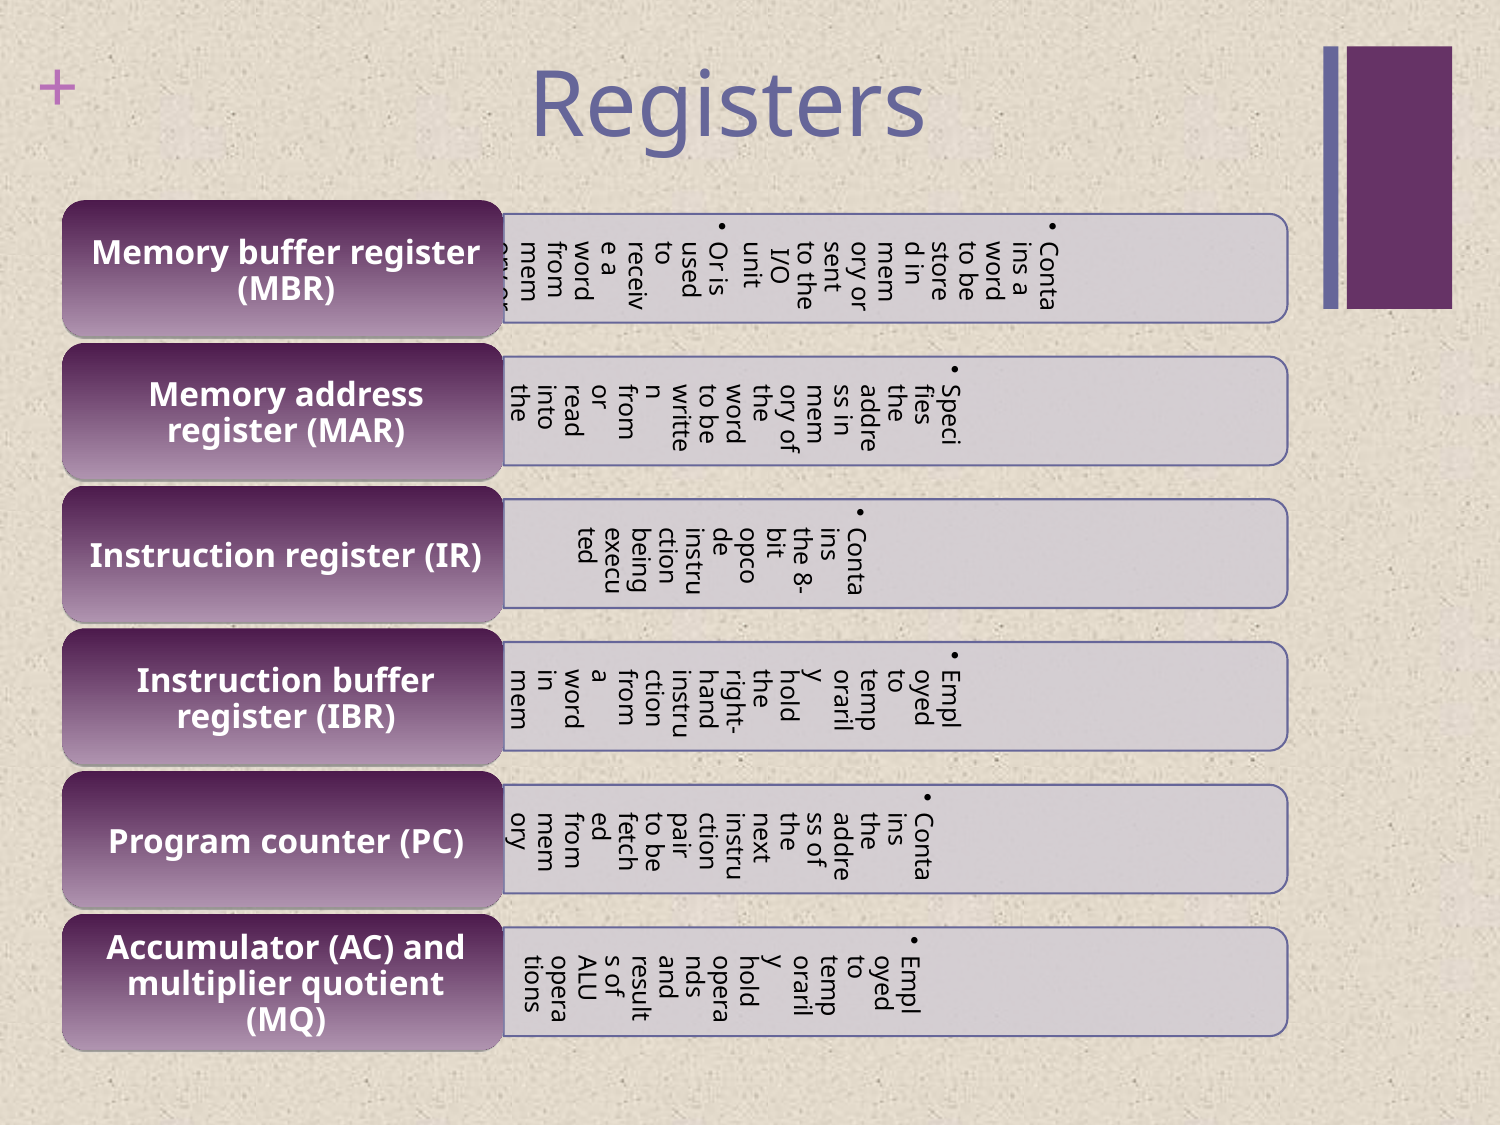

Contains a word to be stored in memory or sent to the I/O unit
Or is used to receive a word from memory or from the I/O unit
Specifies the address in memory of the word to be written from or read into the MBR
# Registers
Contains the 8-bit opcode instruction being executed
Memory buffer register (MBR)
Employed to temporarily hold the right-hand instruction from a word in memory
Memory address register (MAR)
Contains the address of the next instruction pair to be fetched from memory
Instruction register (IR)
Employed to temporarily hold operands and results of ALU operations
Instruction buffer register (IBR)
Program counter (PC)
Accumulator (AC) and multiplier quotient (MQ)